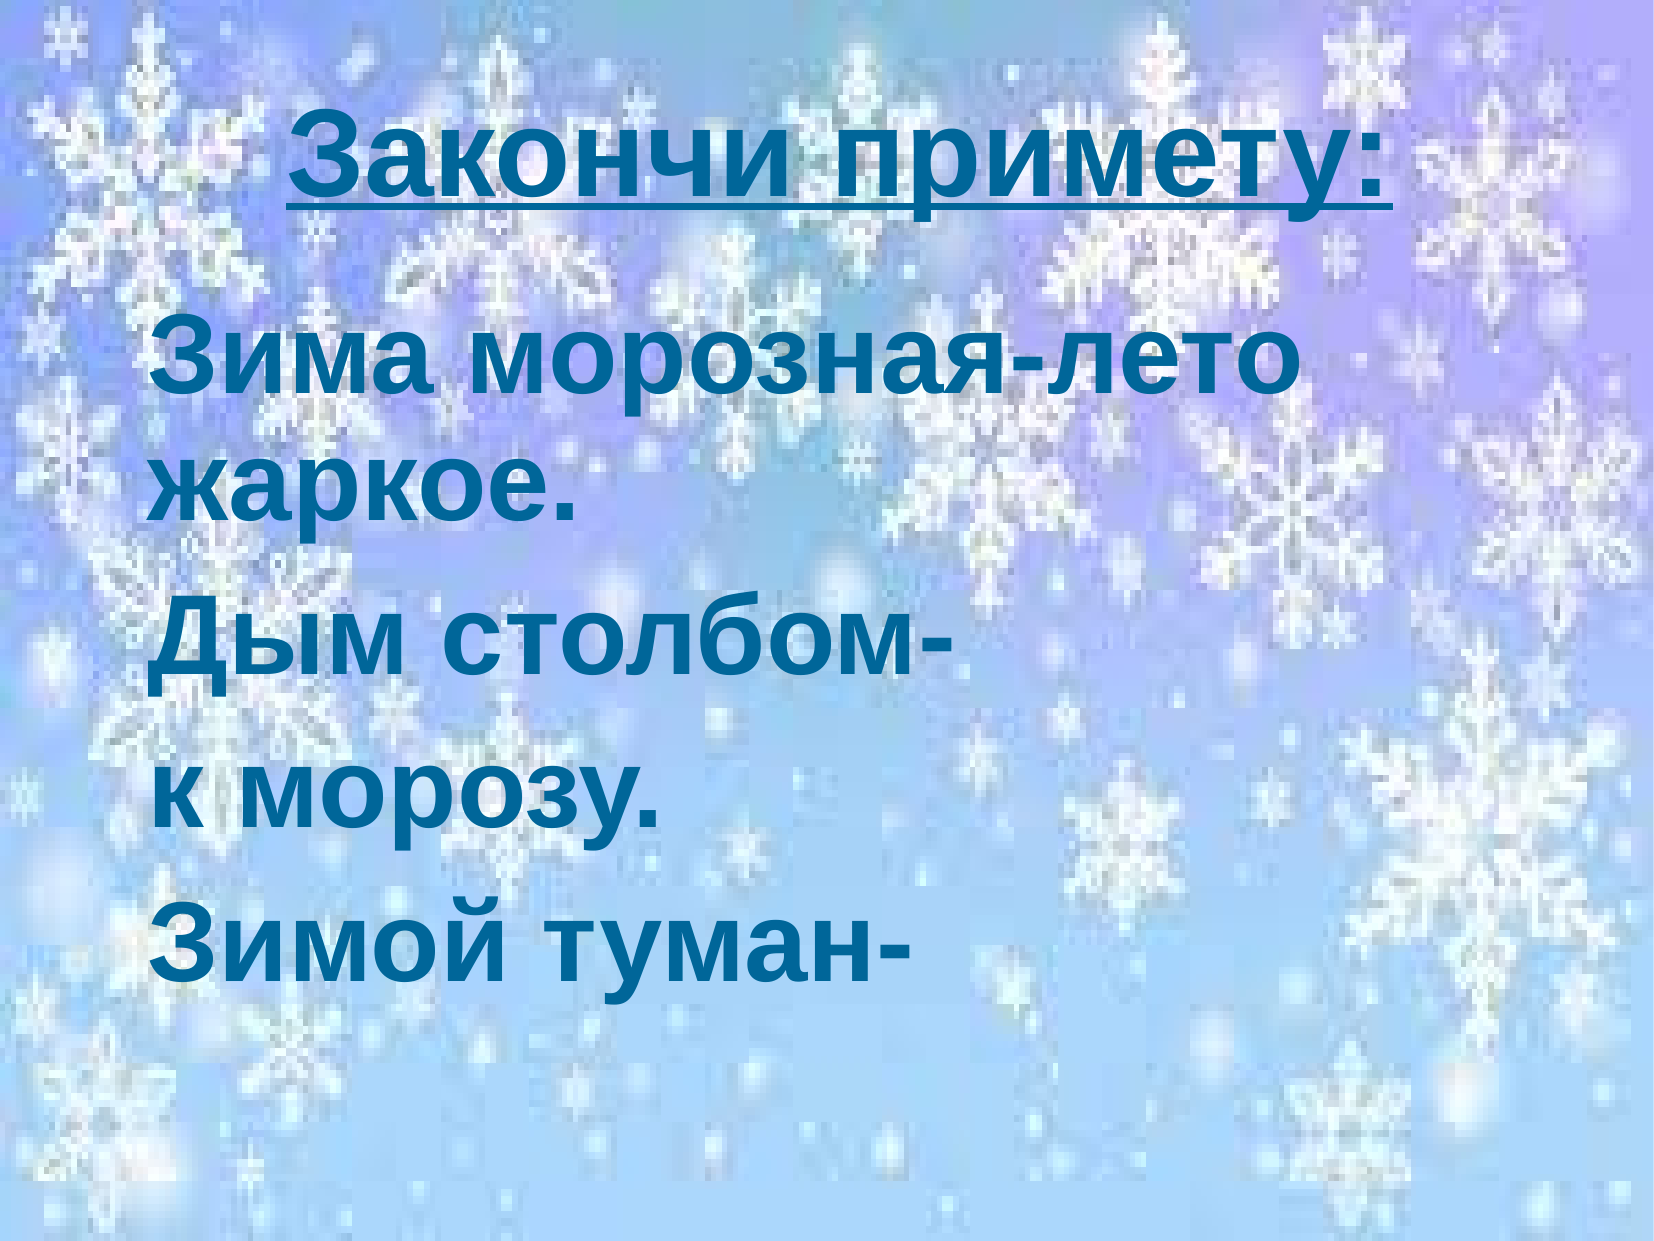

# Закончи примету:
Зима морозная-лето жаркое.
Дым столбом-
к морозу.
Зимой туман-